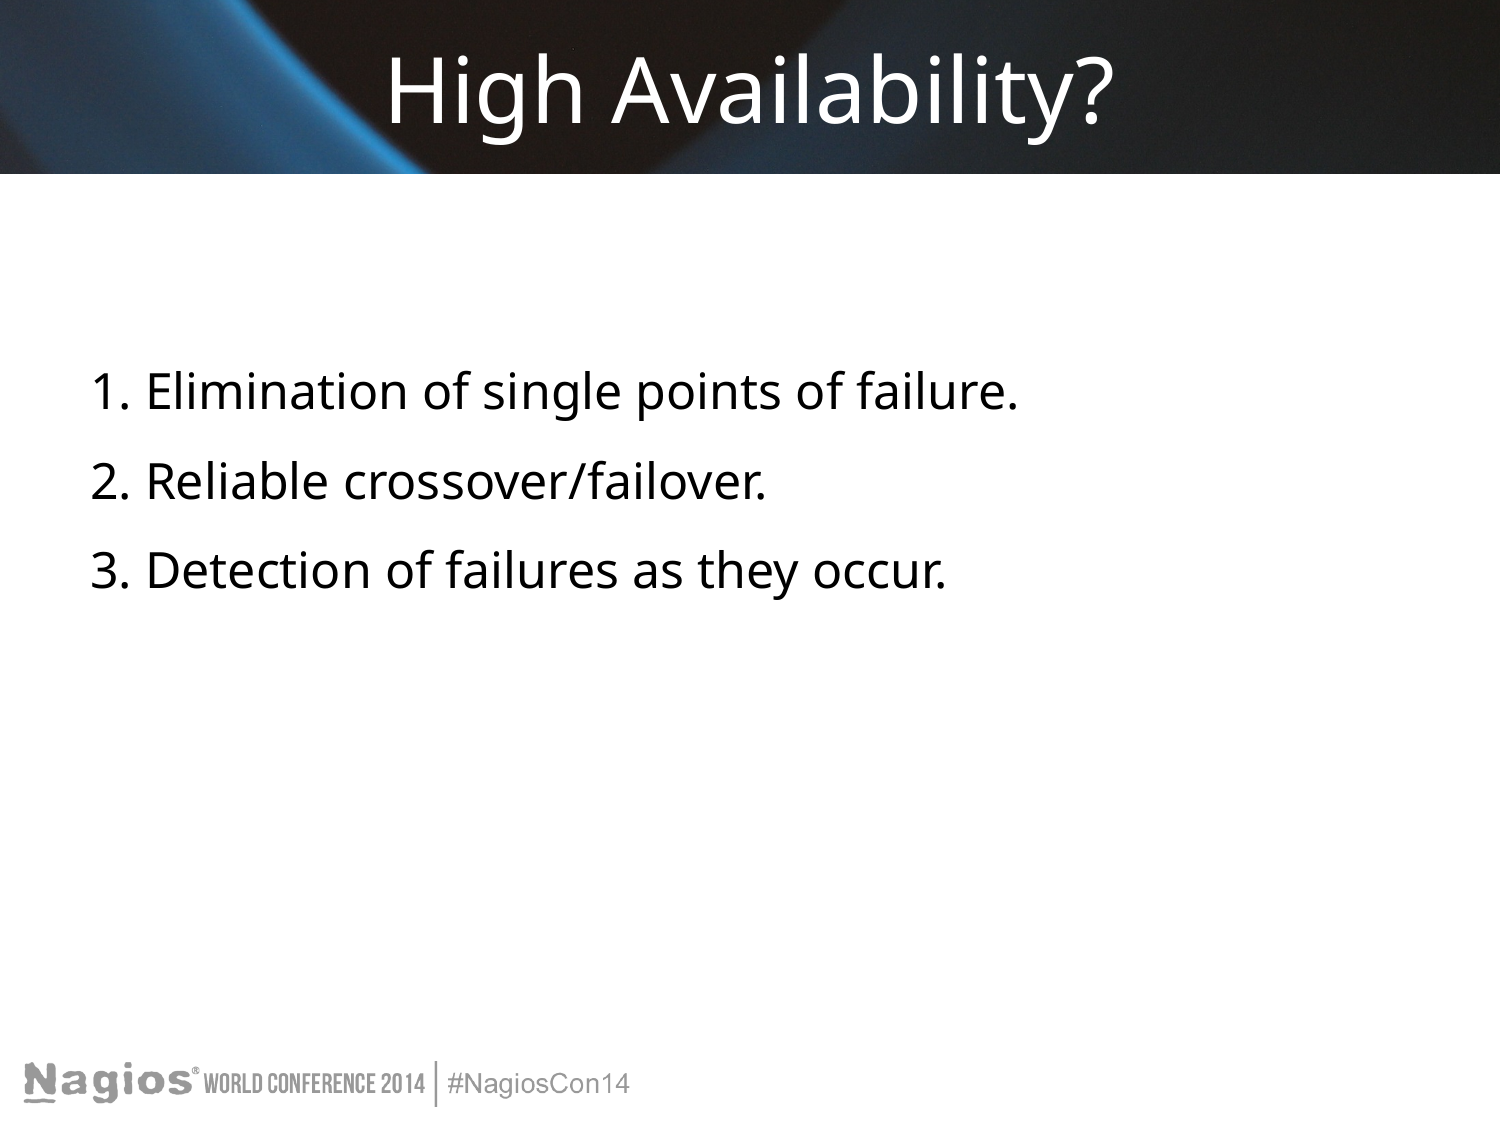

# High Availability?
1. Elimination of single points of failure.
2. Reliable crossover/failover.
3. Detection of failures as they occur.